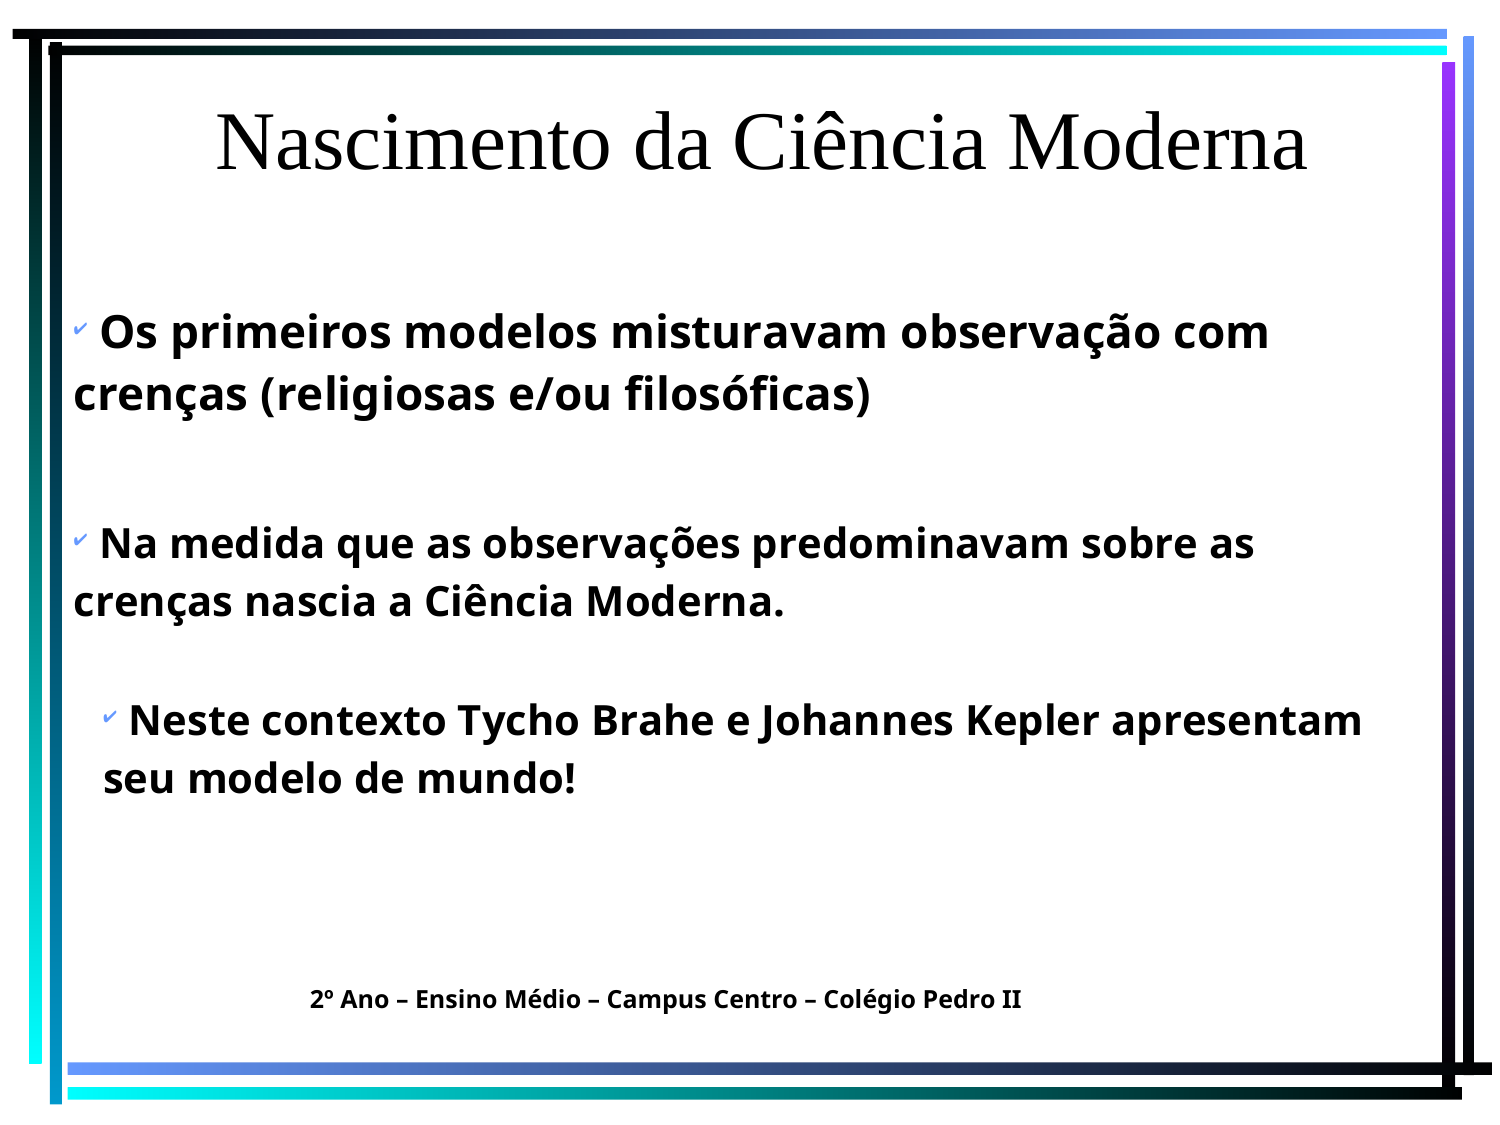

# Nascimento da Ciência Moderna
 Os primeiros modelos misturavam observação com crenças (religiosas e/ou filosóficas)
 Na medida que as observações predominavam sobre as crenças nascia a Ciência Moderna.
 Neste contexto Tycho Brahe e Johannes Kepler apresentam seu modelo de mundo!
2º Ano – Ensino Médio – Campus Centro – Colégio Pedro II